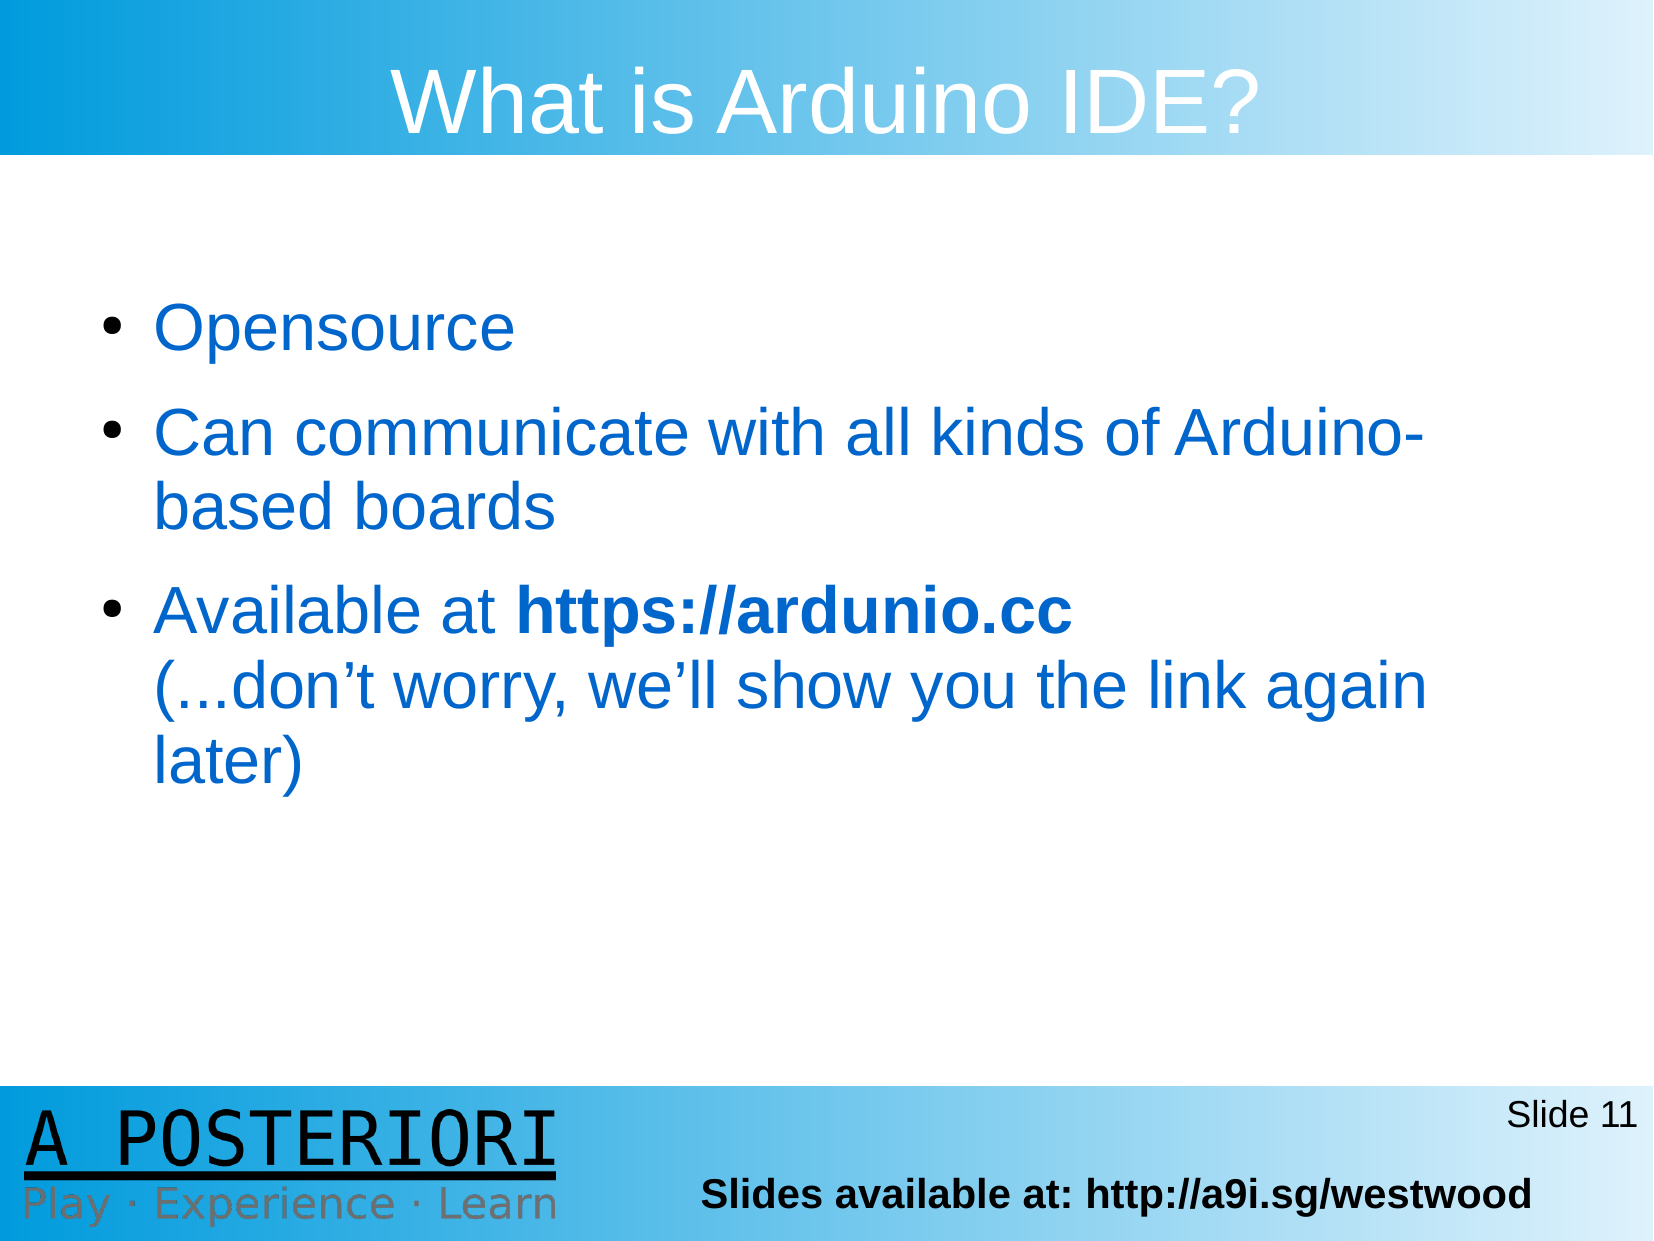

# What is Arduino IDE?
Opensource
Can communicate with all kinds of Arduino-based boards
Available at https://ardunio.cc
(...don’t worry, we’ll show you the link again later)